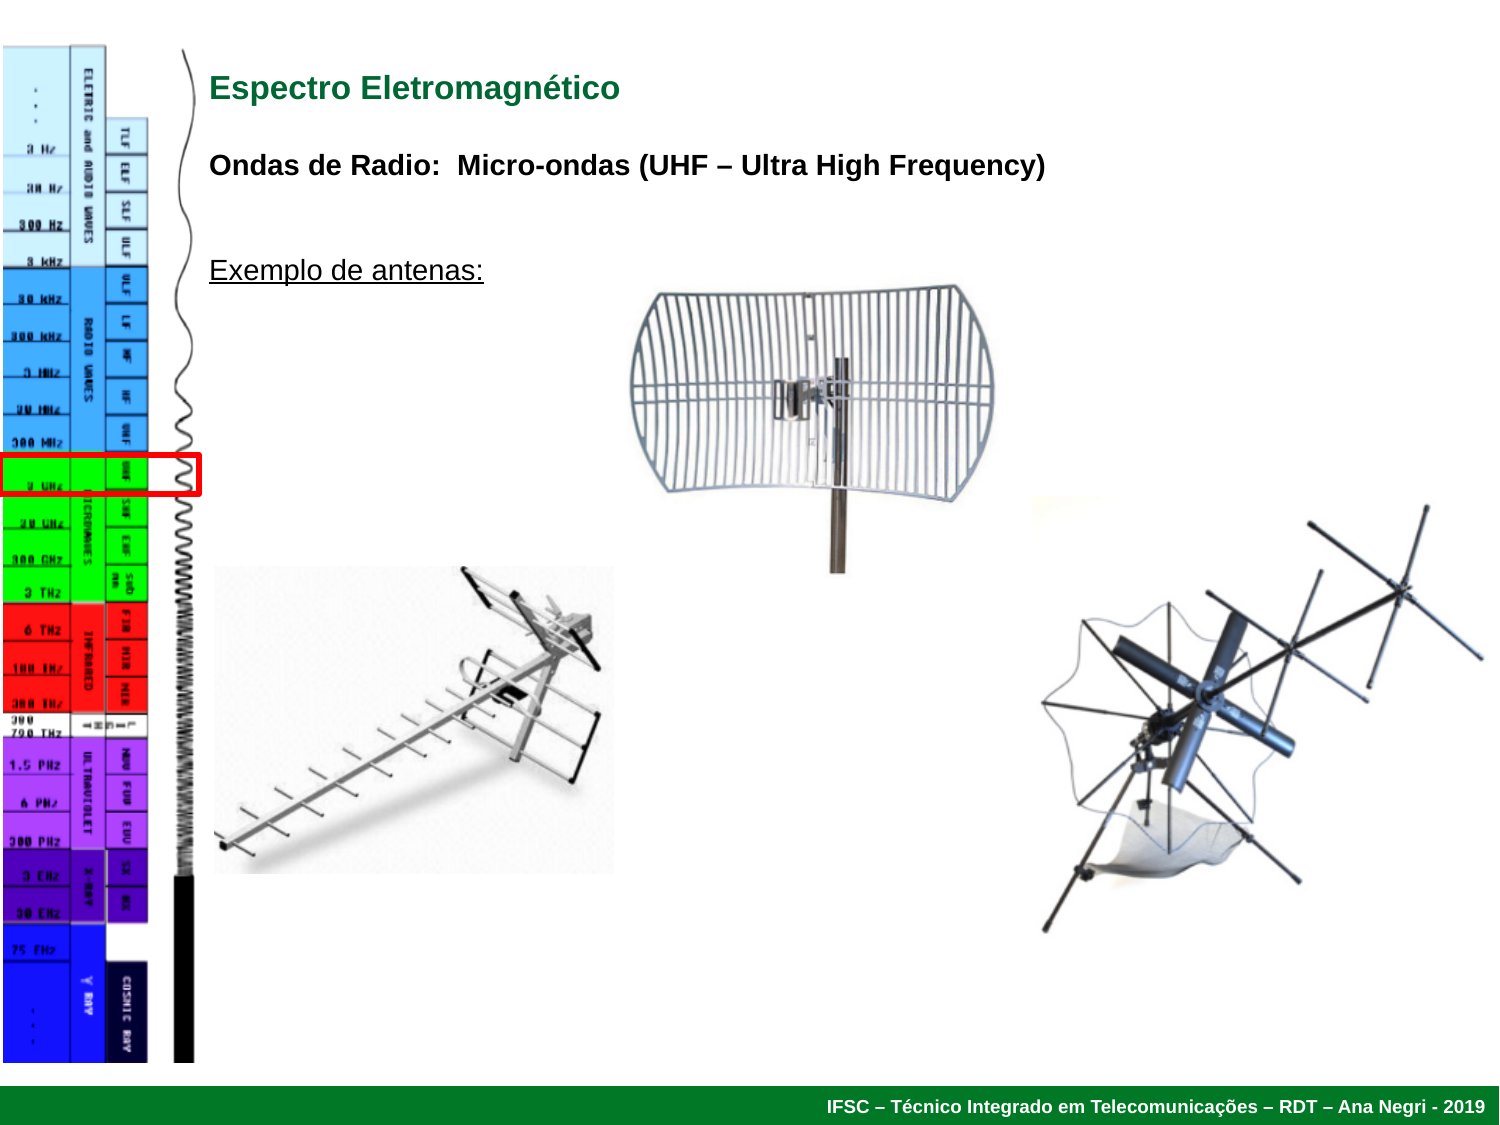

Espectro Eletromagnético
Ondas de Radio: Micro-ondas (UHF – Ultra High Frequency)
Exemplo de antenas:
ção
IFSC – Técnico Integrado em Telecomunicações – RDT – Ana Negri - 2019